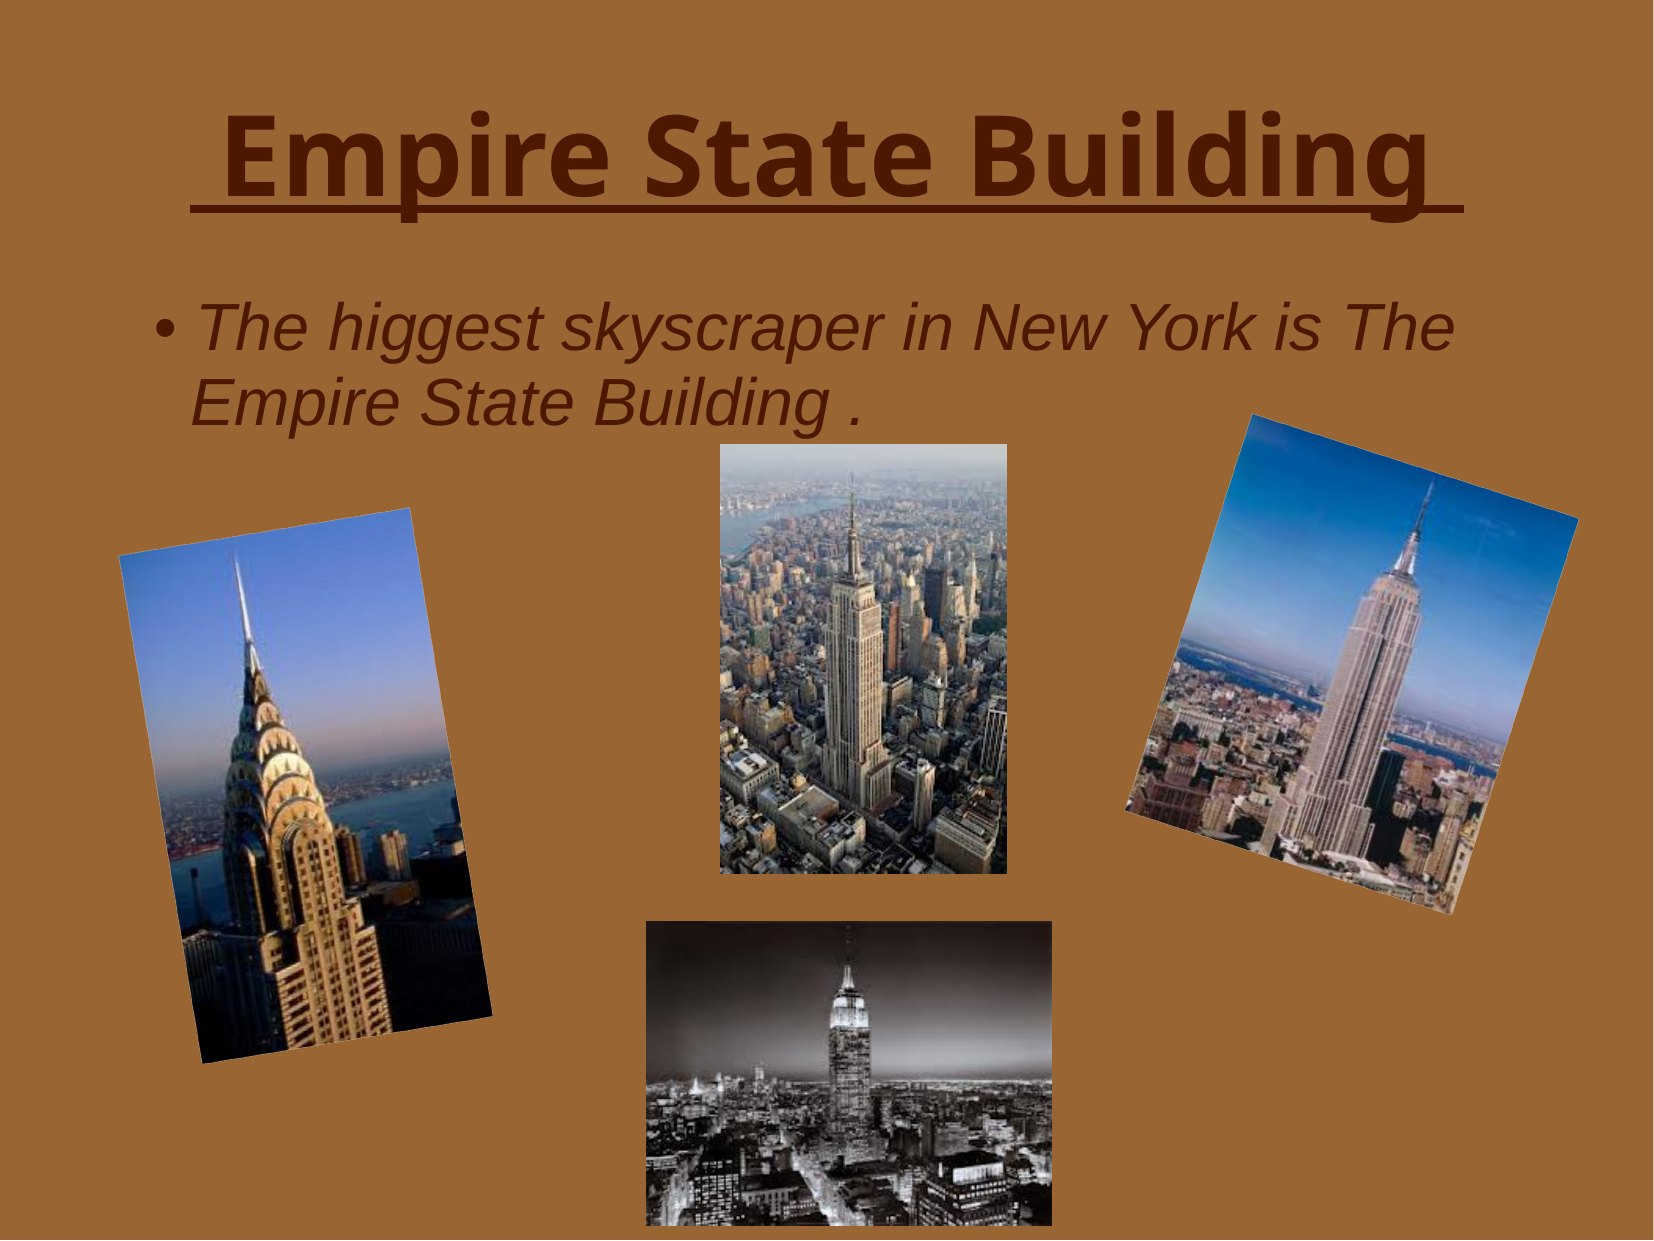

# Empire State Building
• The higgest skyscraper in New York is The Empire State Building .